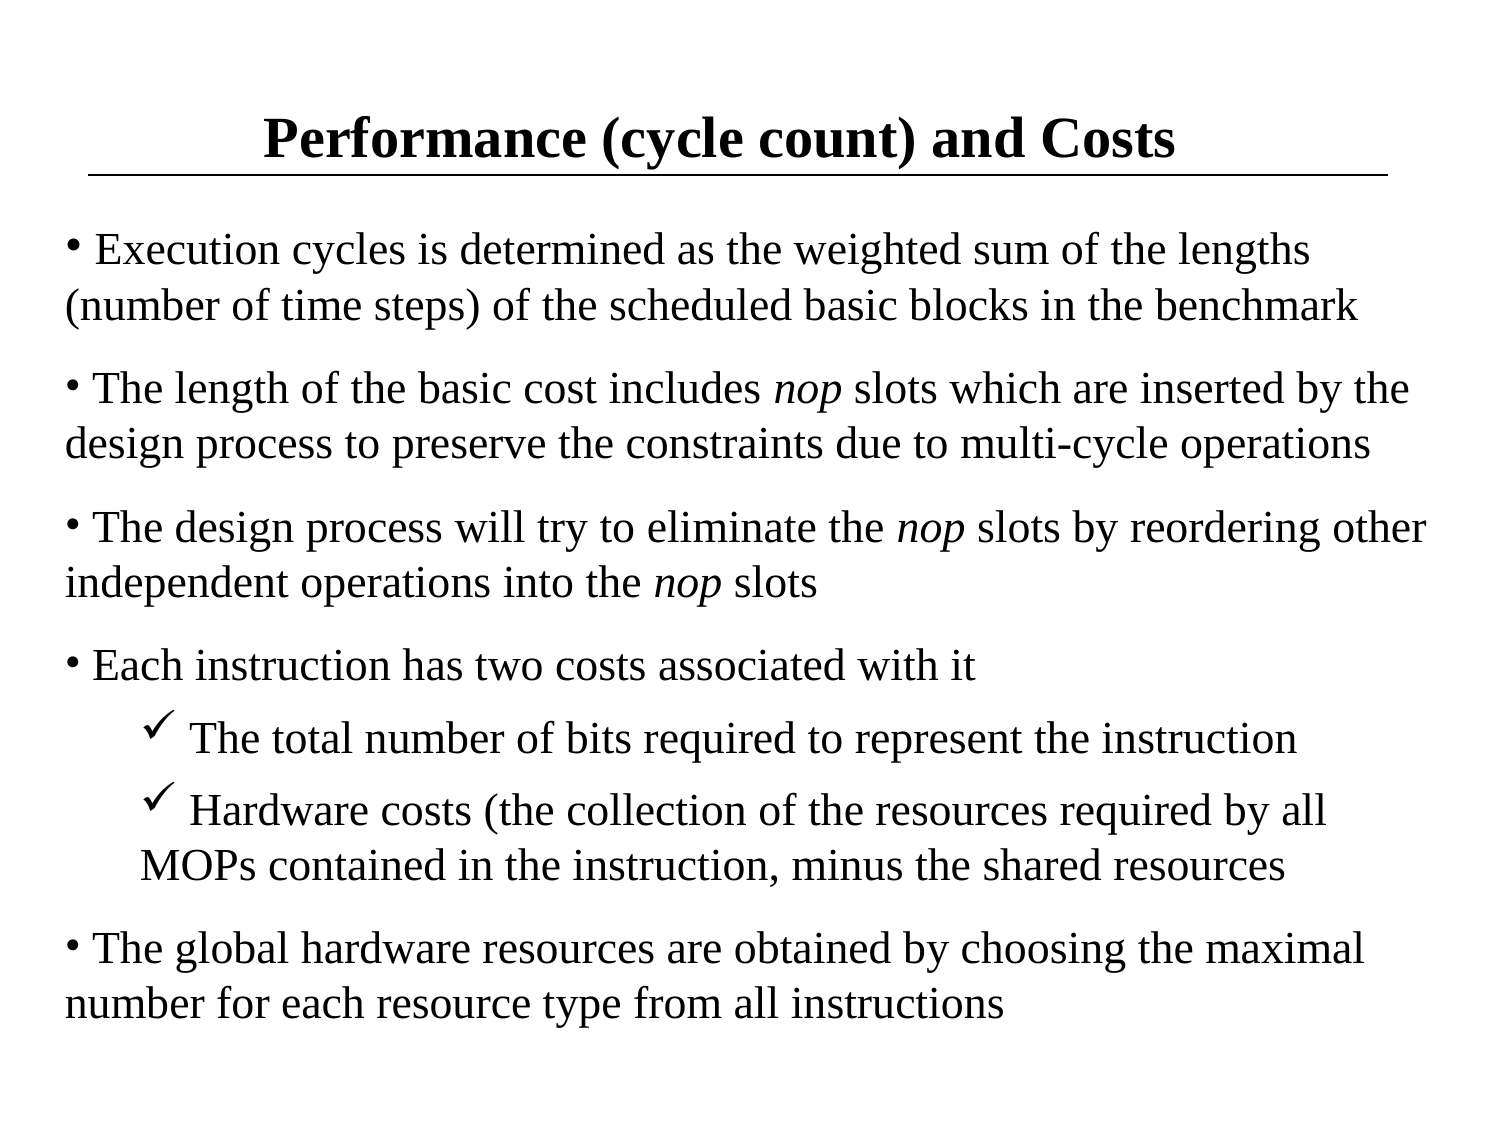

# Performance (cycle count) and Costs
 Execution cycles is determined as the weighted sum of the lengths (number of time steps) of the scheduled basic blocks in the benchmark
 The length of the basic cost includes nop slots which are inserted by the design process to preserve the constraints due to multi-cycle operations
 The design process will try to eliminate the nop slots by reordering other independent operations into the nop slots
 Each instruction has two costs associated with it
 The total number of bits required to represent the instruction
 Hardware costs (the collection of the resources required by all MOPs contained in the instruction, minus the shared resources
 The global hardware resources are obtained by choosing the maximal number for each resource type from all instructions